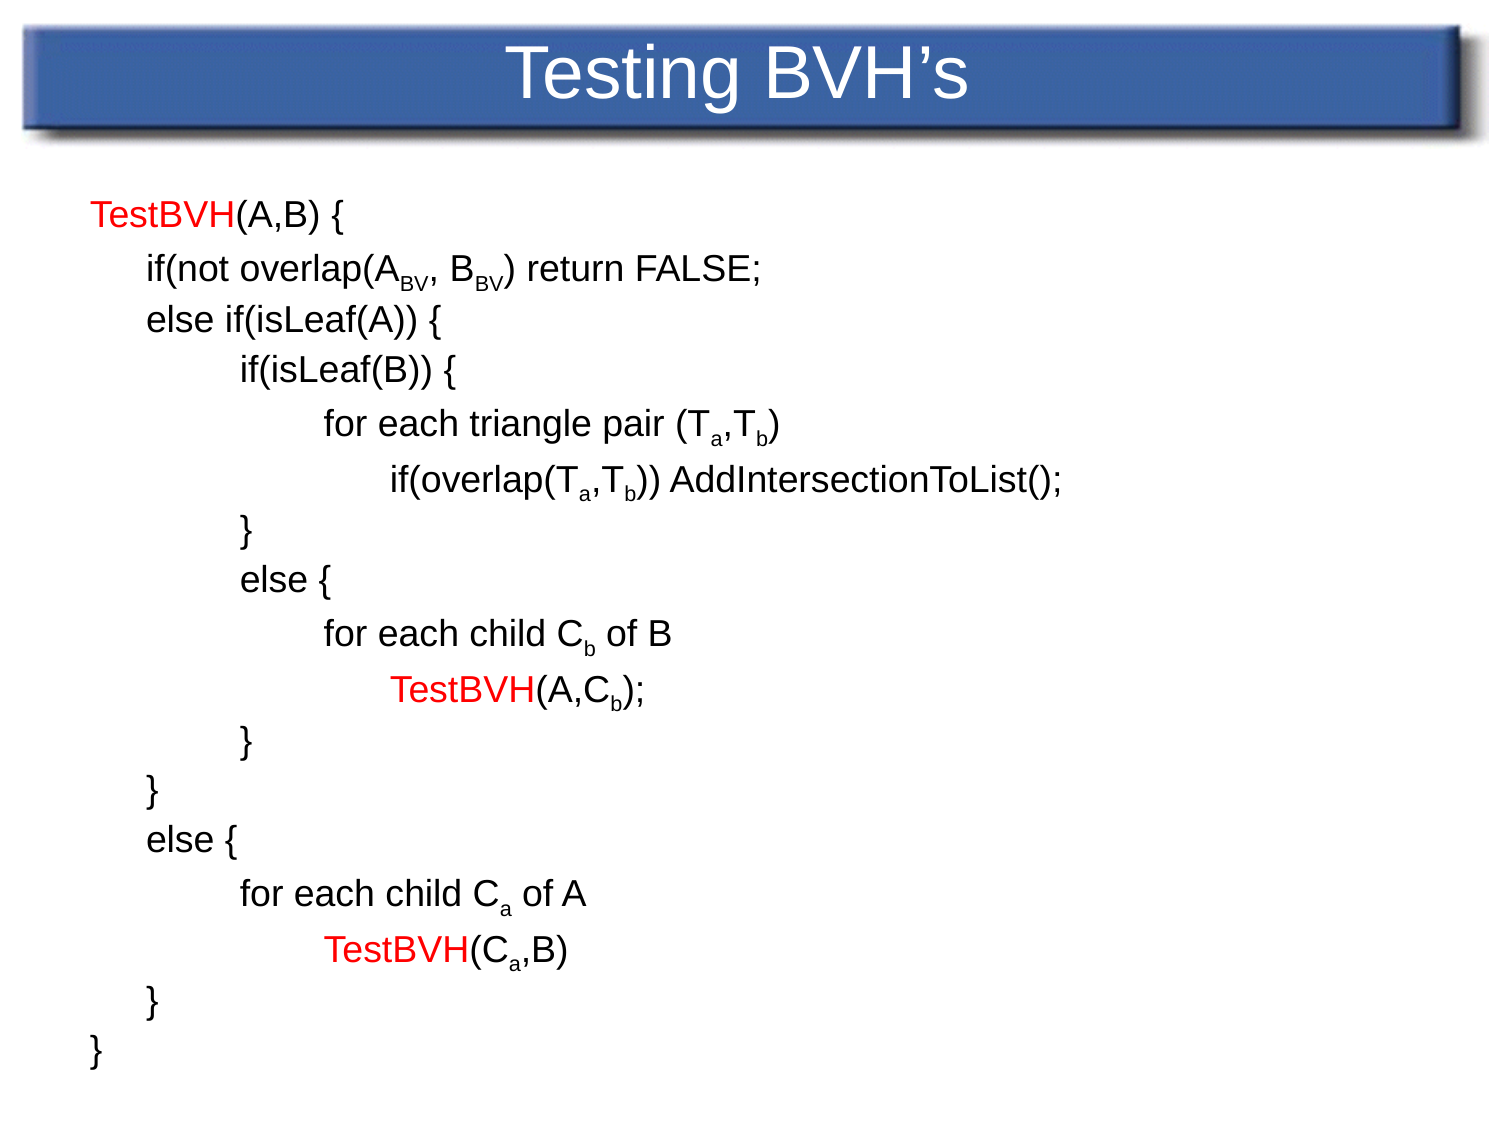

# Testing BVH’s
TestBVH(A,B) {
	if(not overlap(ABV, BBV) return FALSE;
	else if(isLeaf(A)) {
		if(isLeaf(B)) {
		 for each triangle pair (Ta,Tb)
			if(overlap(Ta,Tb)) AddIntersectionToList();
		}
		else {
		 for each child Cb of B
			TestBVH(A,Cb);
		}
	}
	else {
		for each child Ca of A
		 TestBVH(Ca,B)
	}
}